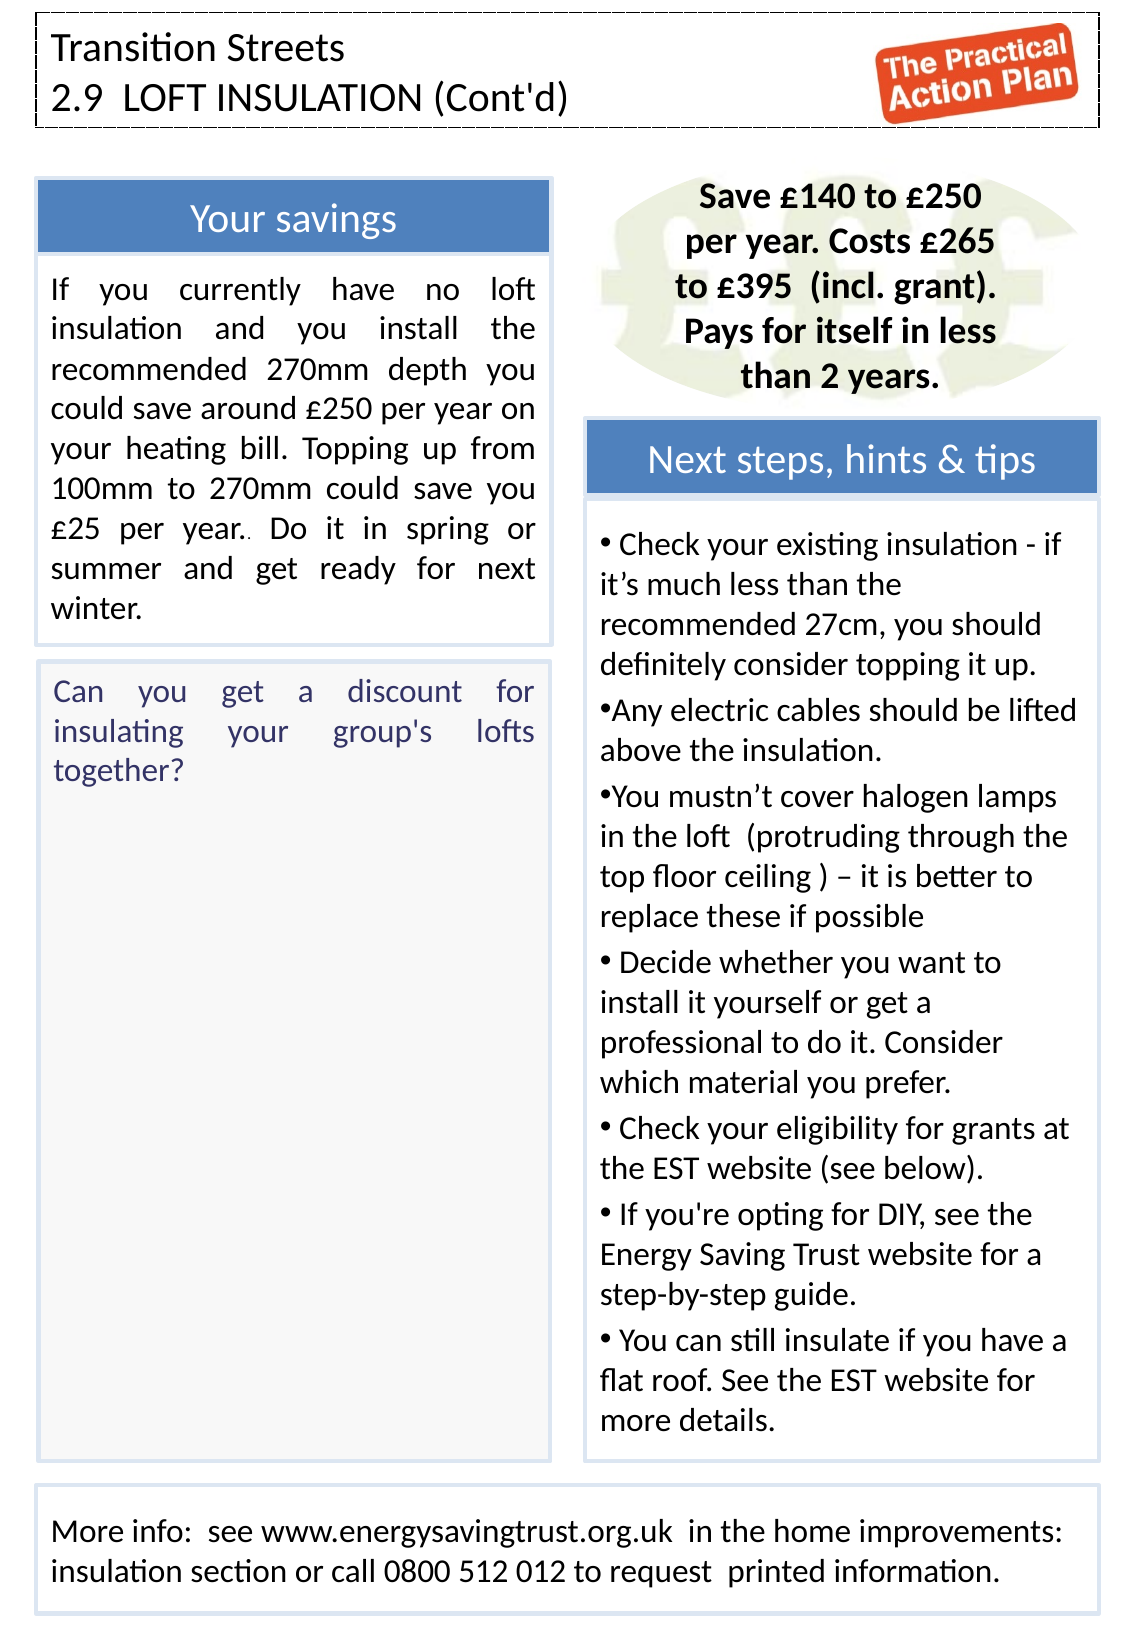

Transition Streets
2.9 LOFT INSULATION (Cont'd)
Save £140 to £250 per year. Costs £265 to £395 (incl. grant). Pays for itself in less than 2 years.
Your savings
If you currently have no loft insulation and you install the recommended 270mm depth you could save around £250 per year on your heating bill. Topping up from 100mm to 270mm could save you £25 per year.. Do it in spring or summer and get ready for next winter.
Next steps, hints & tips
 Check your existing insulation - if it’s much less than the recommended 27cm, you should definitely consider topping it up.
Any electric cables should be lifted above the insulation.
You mustn’t cover halogen lamps in the loft (protruding through the top floor ceiling ) – it is better to replace these if possible
 Decide whether you want to install it yourself or get a professional to do it. Consider which material you prefer.
 Check your eligibility for grants at the EST website (see below).
 If you're opting for DIY, see the Energy Saving Trust website for a step-by-step guide.
 You can still insulate if you have a flat roof. See the EST website for more details.
Can you get a discount for insulating your group's lofts together?
More info: see www.energysavingtrust.org.uk in the home improvements: insulation section or call 0800 512 012 to request printed information.